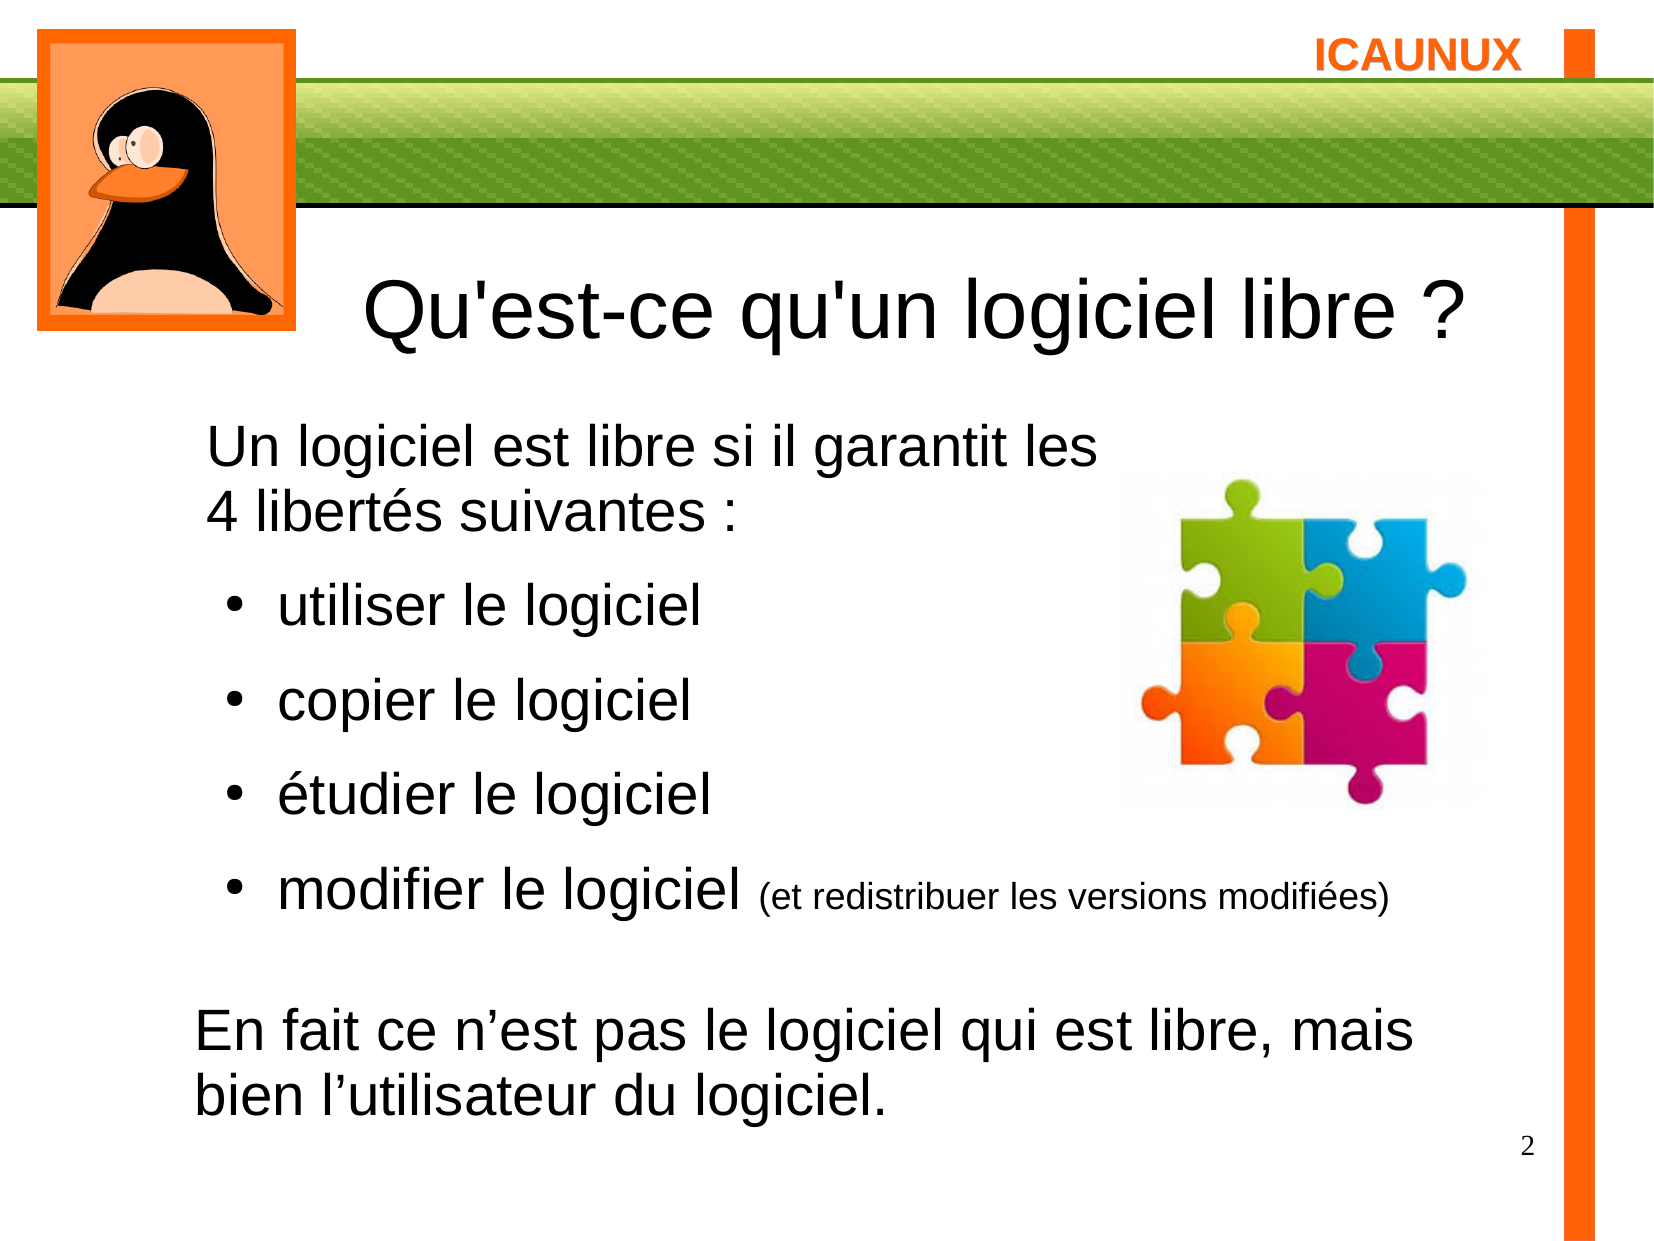

# Qu'est-ce qu'un logiciel libre ?
Un logiciel est libre si il garantit les
4 libertés suivantes :
utiliser le logiciel
copier le logiciel
étudier le logiciel
modifier le logiciel (et redistribuer les versions modifiées)
En fait ce n’est pas le logiciel qui est libre, mais bien l’utilisateur du logiciel.
2